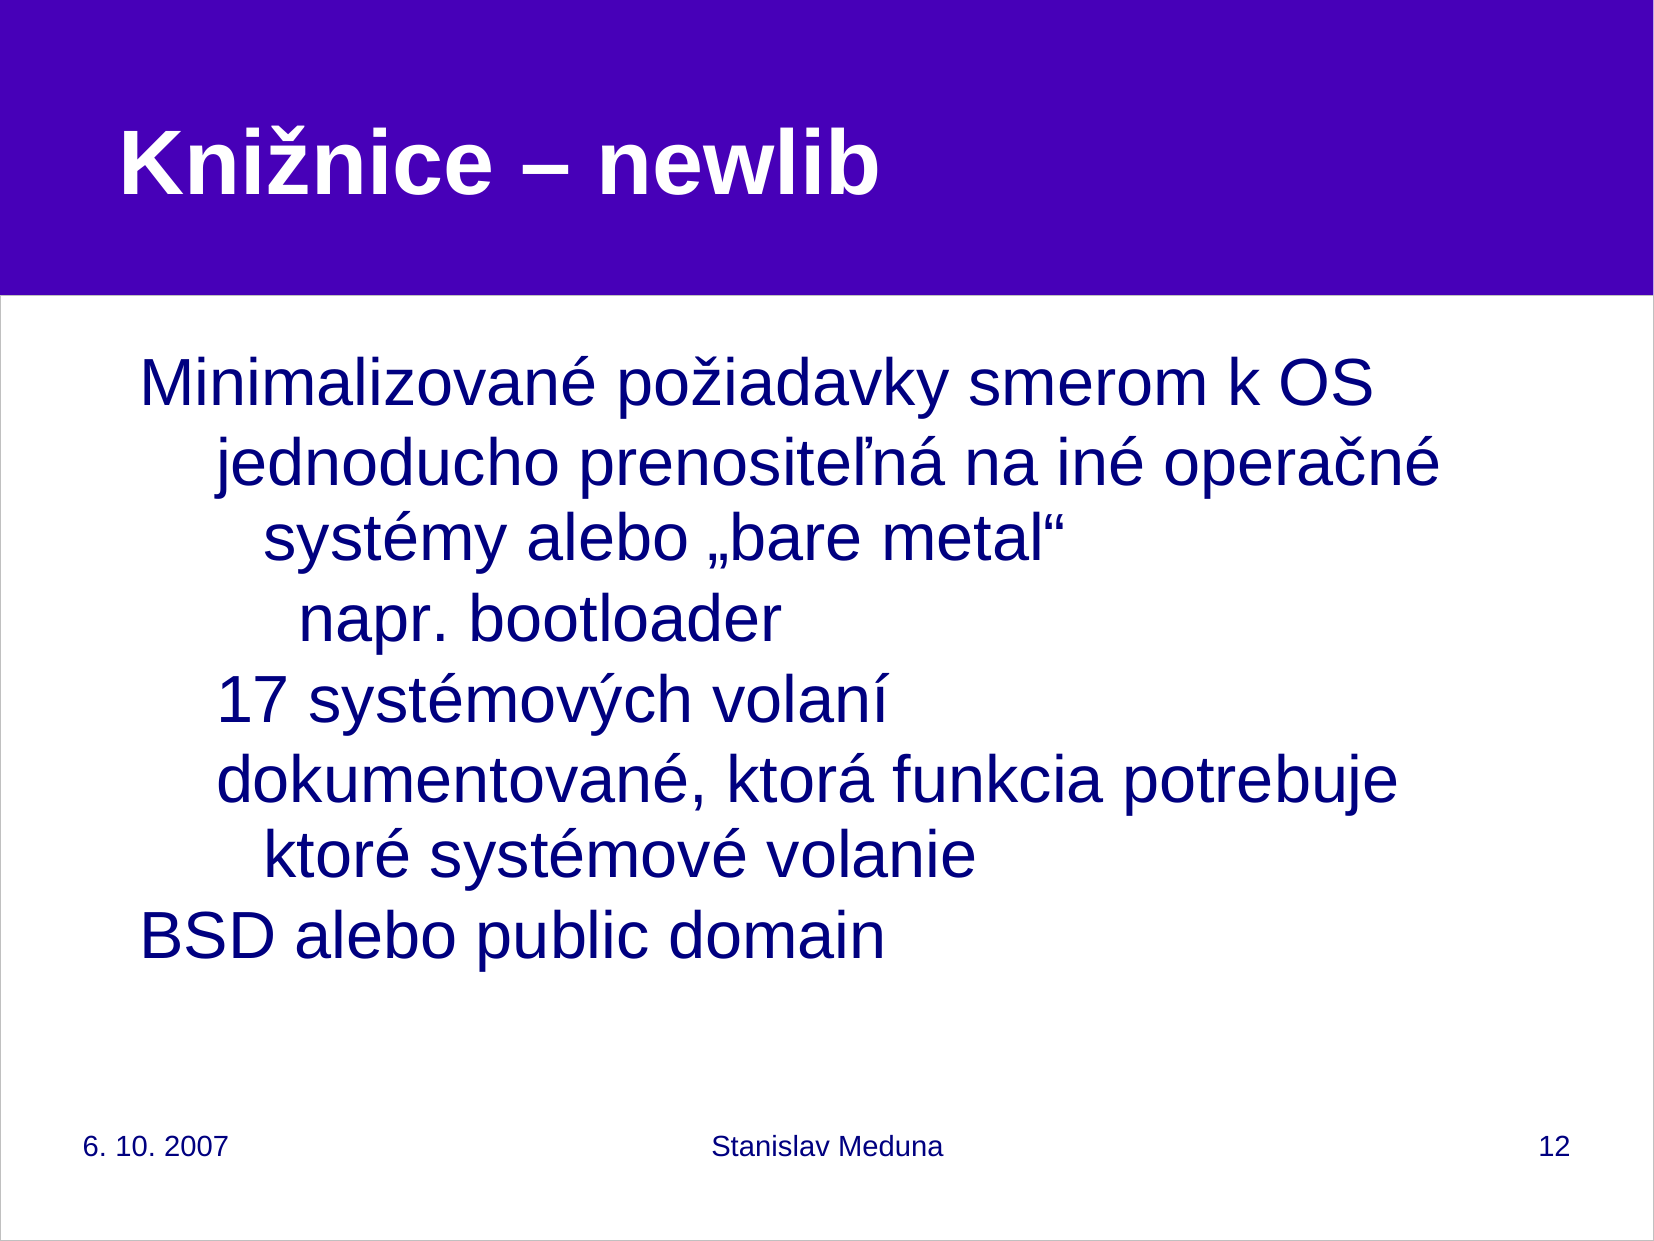

# Knižnice – newlib
Minimalizované požiadavky smerom k OS
jednoducho prenositeľná na iné operačné systémy alebo „bare metal“
napr. bootloader
17 systémových volaní
dokumentované, ktorá funkcia potrebuje ktoré systémové volanie
BSD alebo public domain
6. 10. 2007
Stanislav Meduna
12